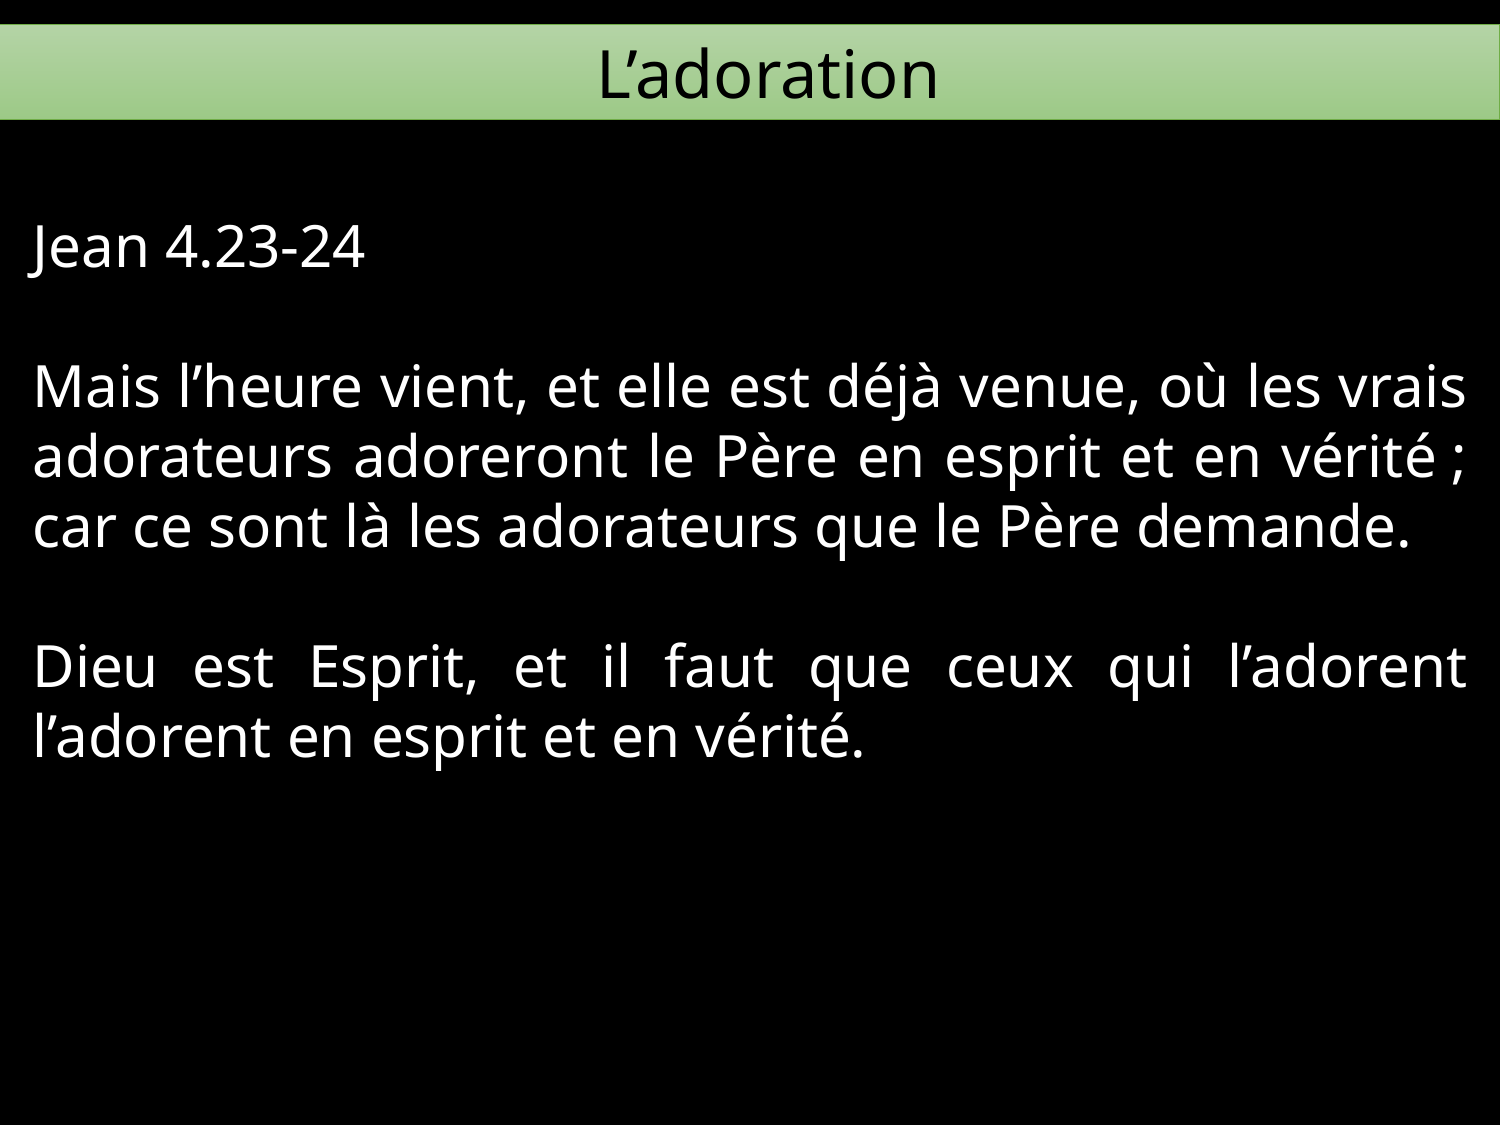

L’adoration
Jean 4.23-24
Mais l’heure vient, et elle est déjà venue, où les vrais adorateurs adoreront le Père en esprit et en vérité ; car ce sont là les adorateurs que le Père demande.
Dieu est Esprit, et il faut que ceux qui l’adorent l’adorent en esprit et en vérité.